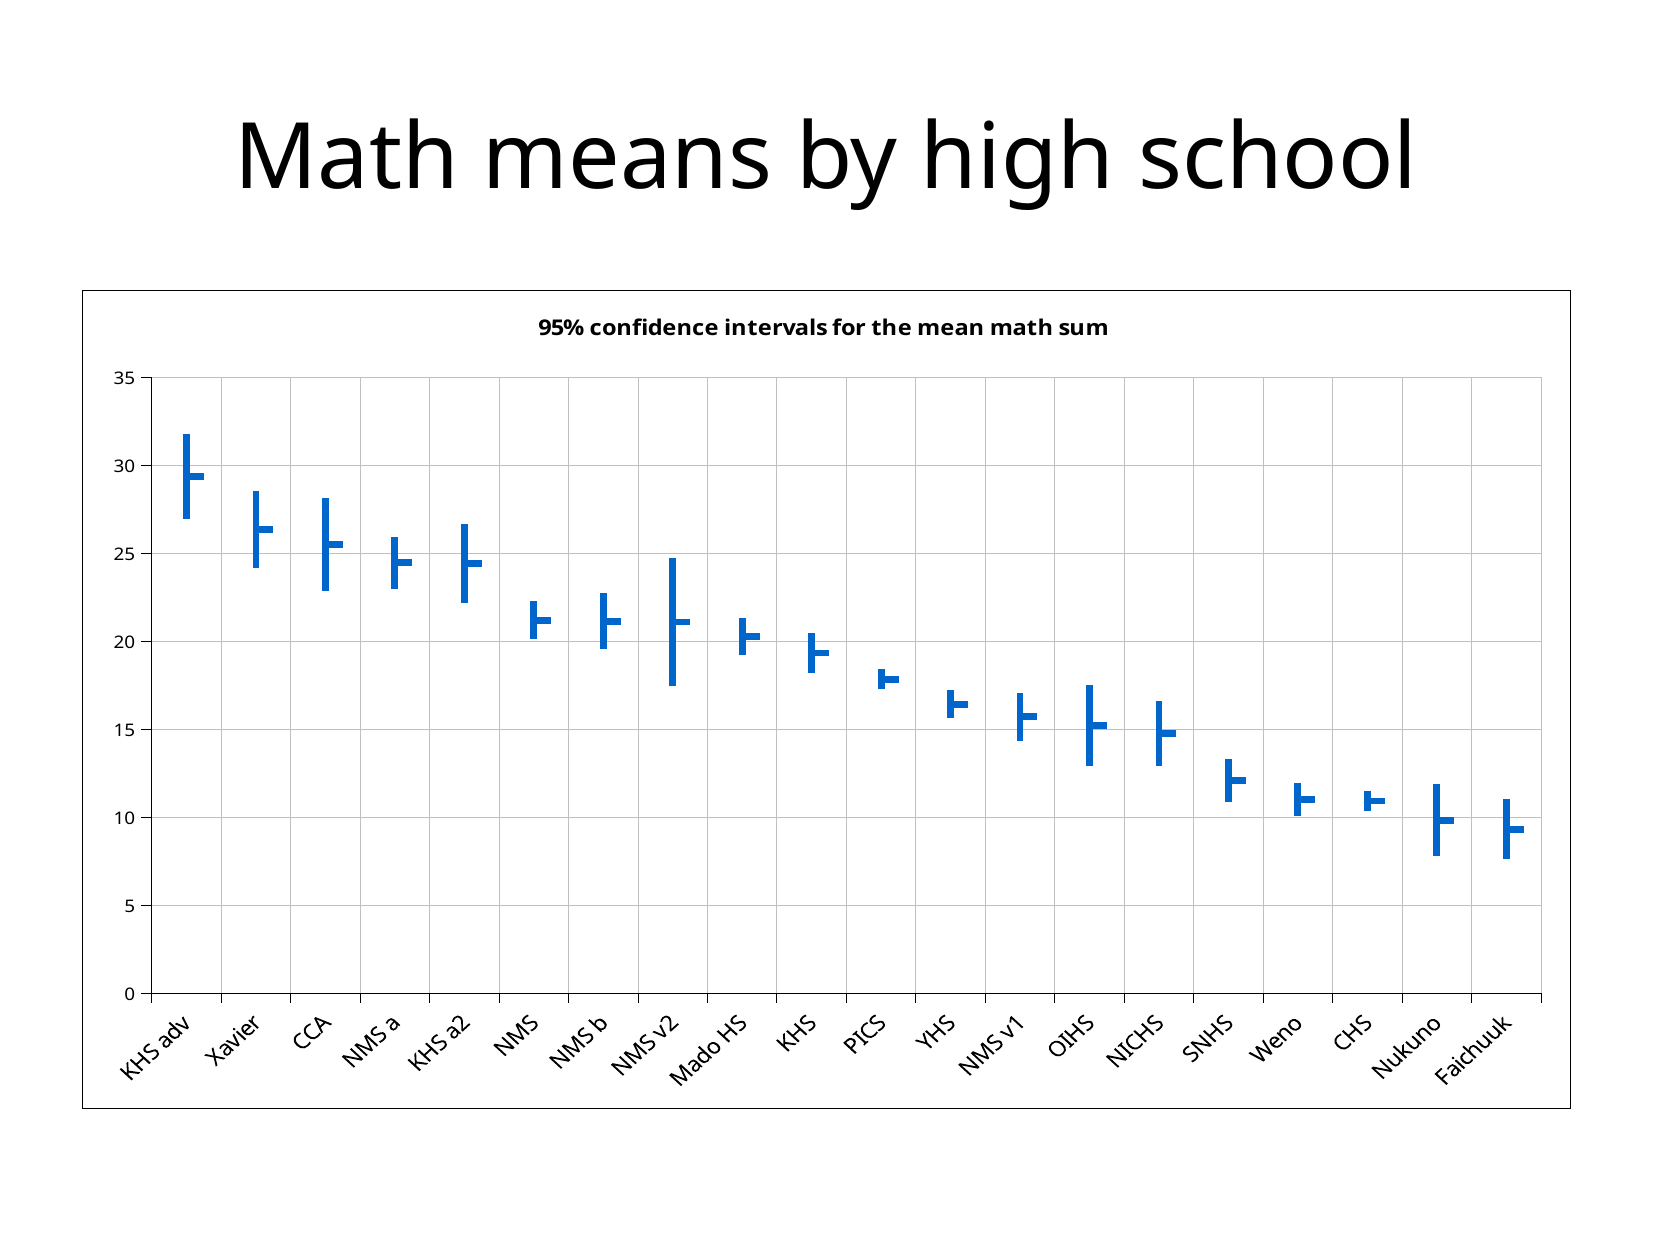

# Math means by high school
[unsupported chart]